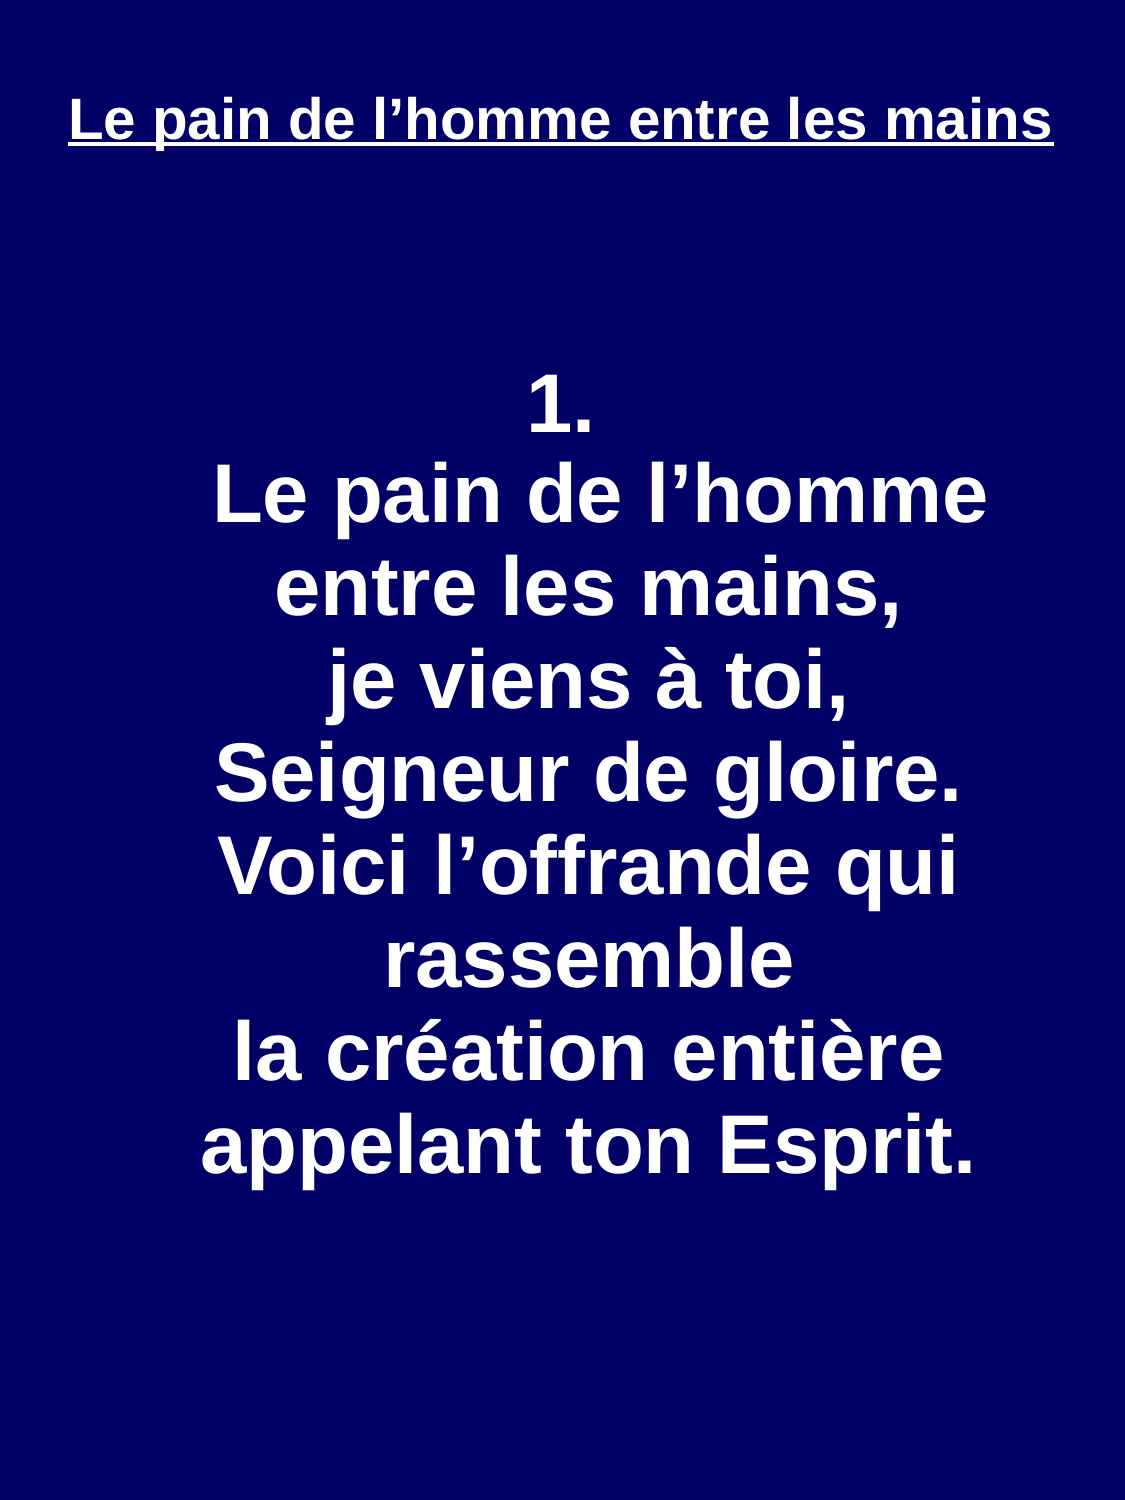

Le pain de l’homme entre les mains
1.
 Le pain de l’homme
entre les mains,
je viens à toi,
Seigneur de gloire.
Voici l’offrande qui rassemble
la création entière
appelant ton Esprit.